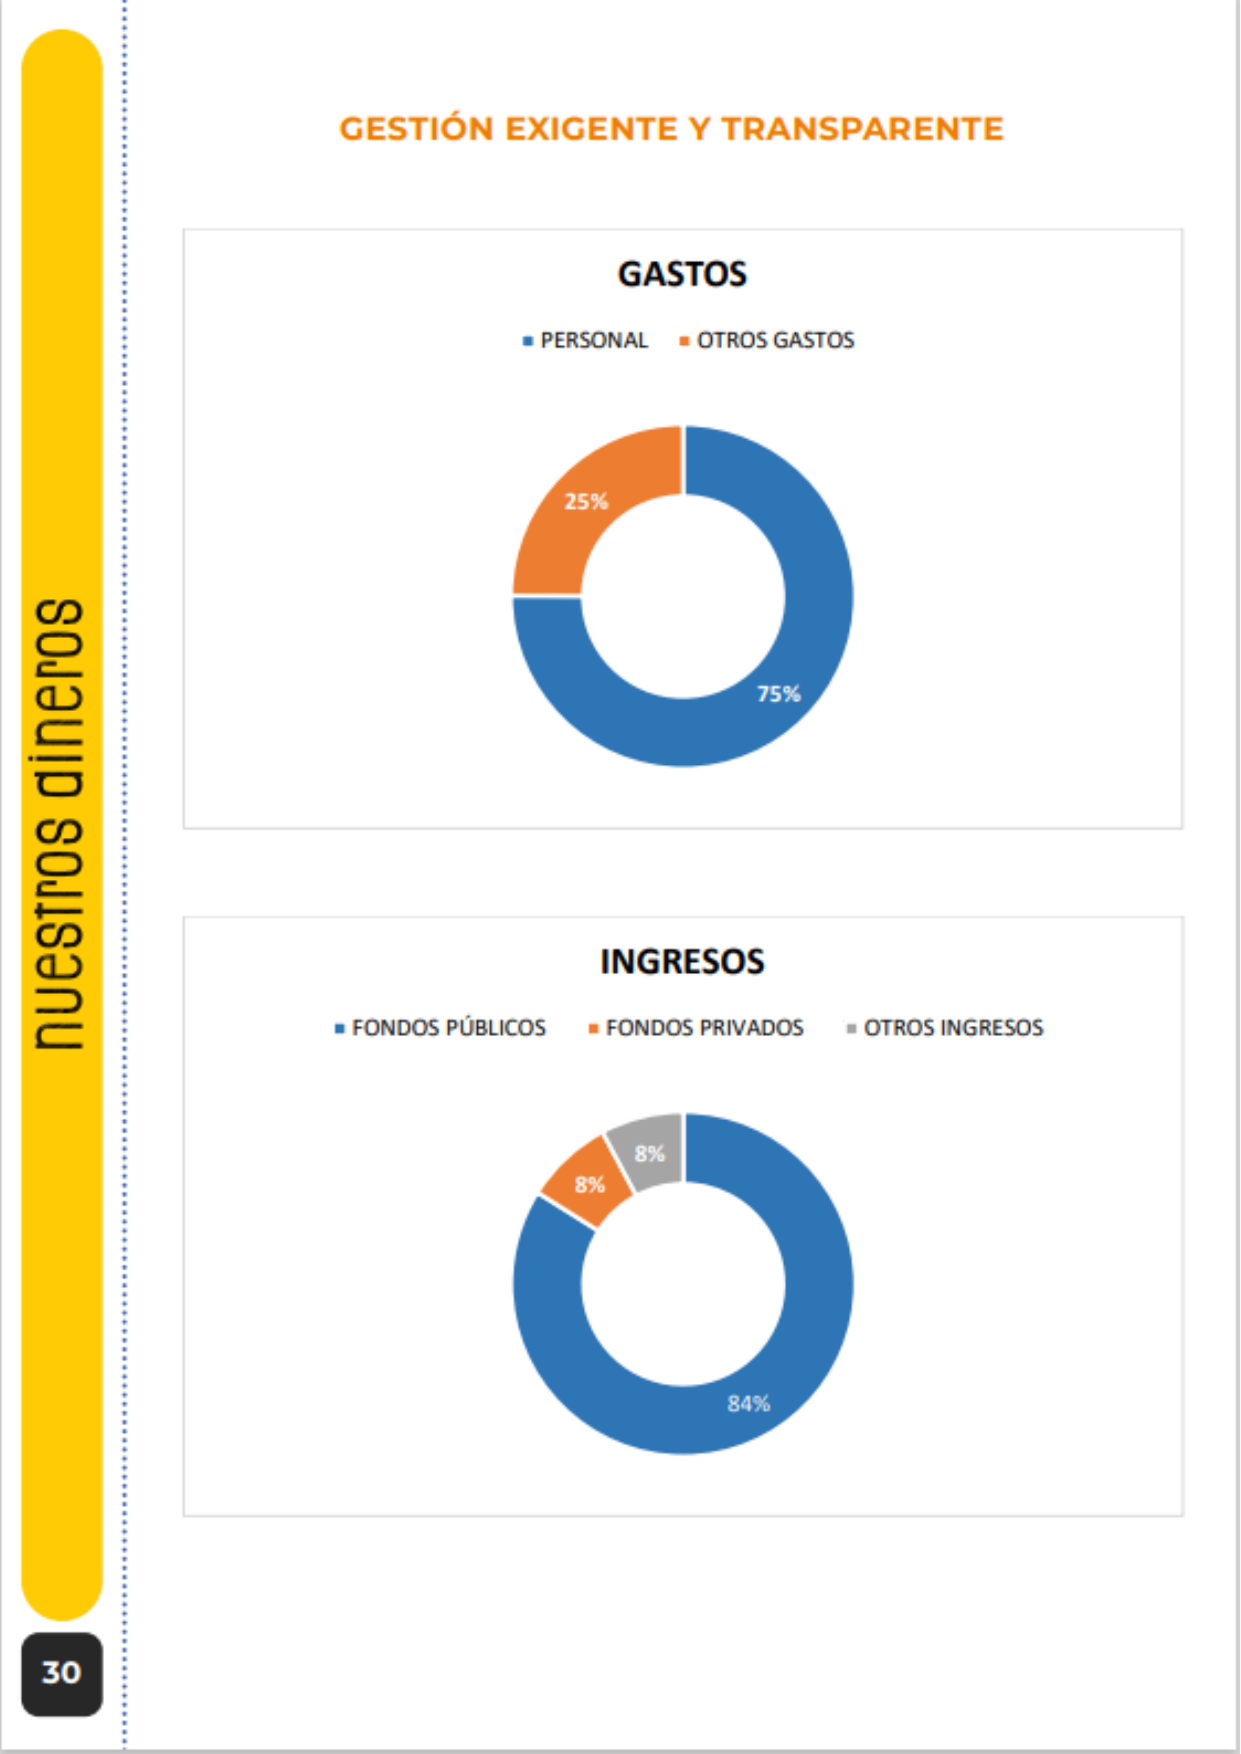

GESTIÓN EXIGENTE Y TRANSPARENTE
GESTIÓN EXIGENTE Y TRANSPARENTE
GASTOS
PERSONAL
OTROS GASTOS
25%
75%
INGRESOS
FONDOS PÚBLICOS
FONDOS PRIVADOS
OTROS INGRESOS
8%
8%
84%
30
30